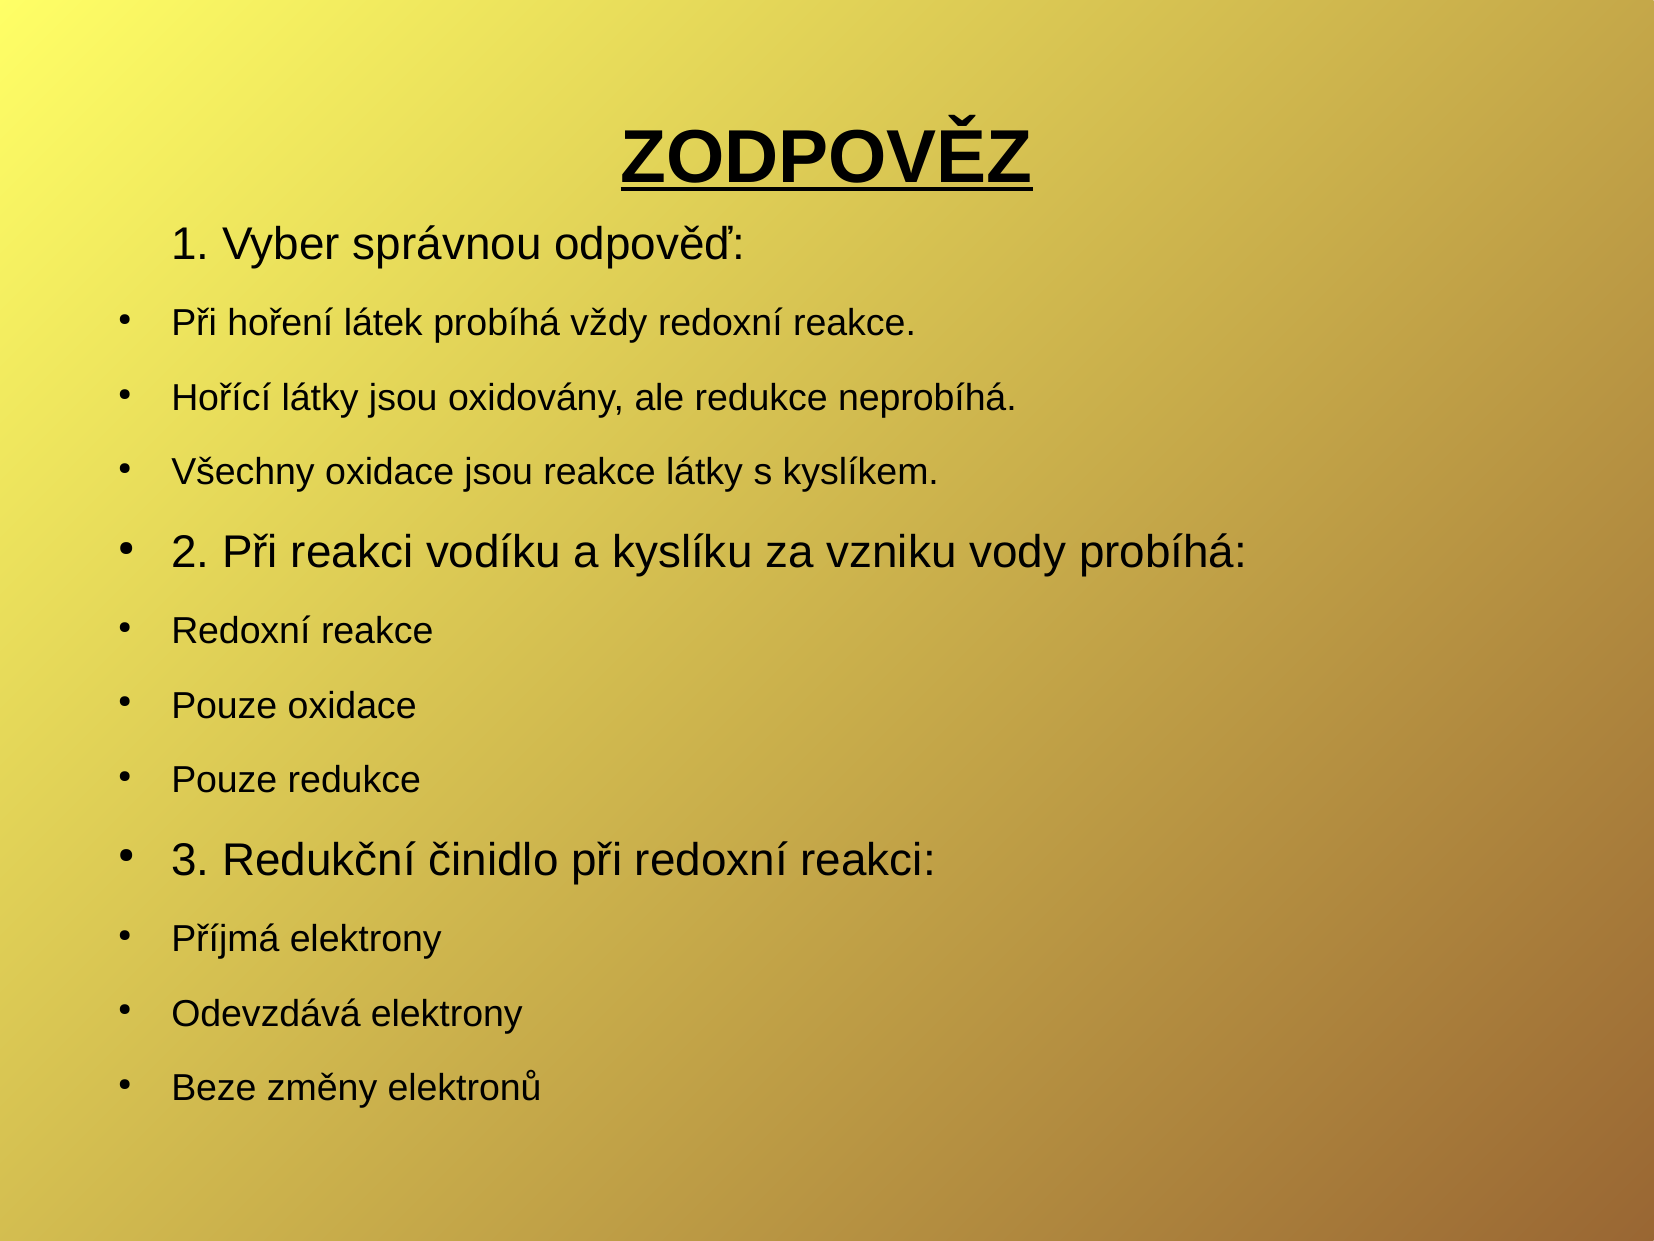

# ZODPOVĚZ
1. Vyber správnou odpověď:
Při hoření látek probíhá vždy redoxní reakce.
Hořící látky jsou oxidovány, ale redukce neprobíhá.
Všechny oxidace jsou reakce látky s kyslíkem.
2. Při reakci vodíku a kyslíku za vzniku vody probíhá:
Redoxní reakce
Pouze oxidace
Pouze redukce
3. Redukční činidlo při redoxní reakci:
Příjmá elektrony
Odevzdává elektrony
Beze změny elektronů